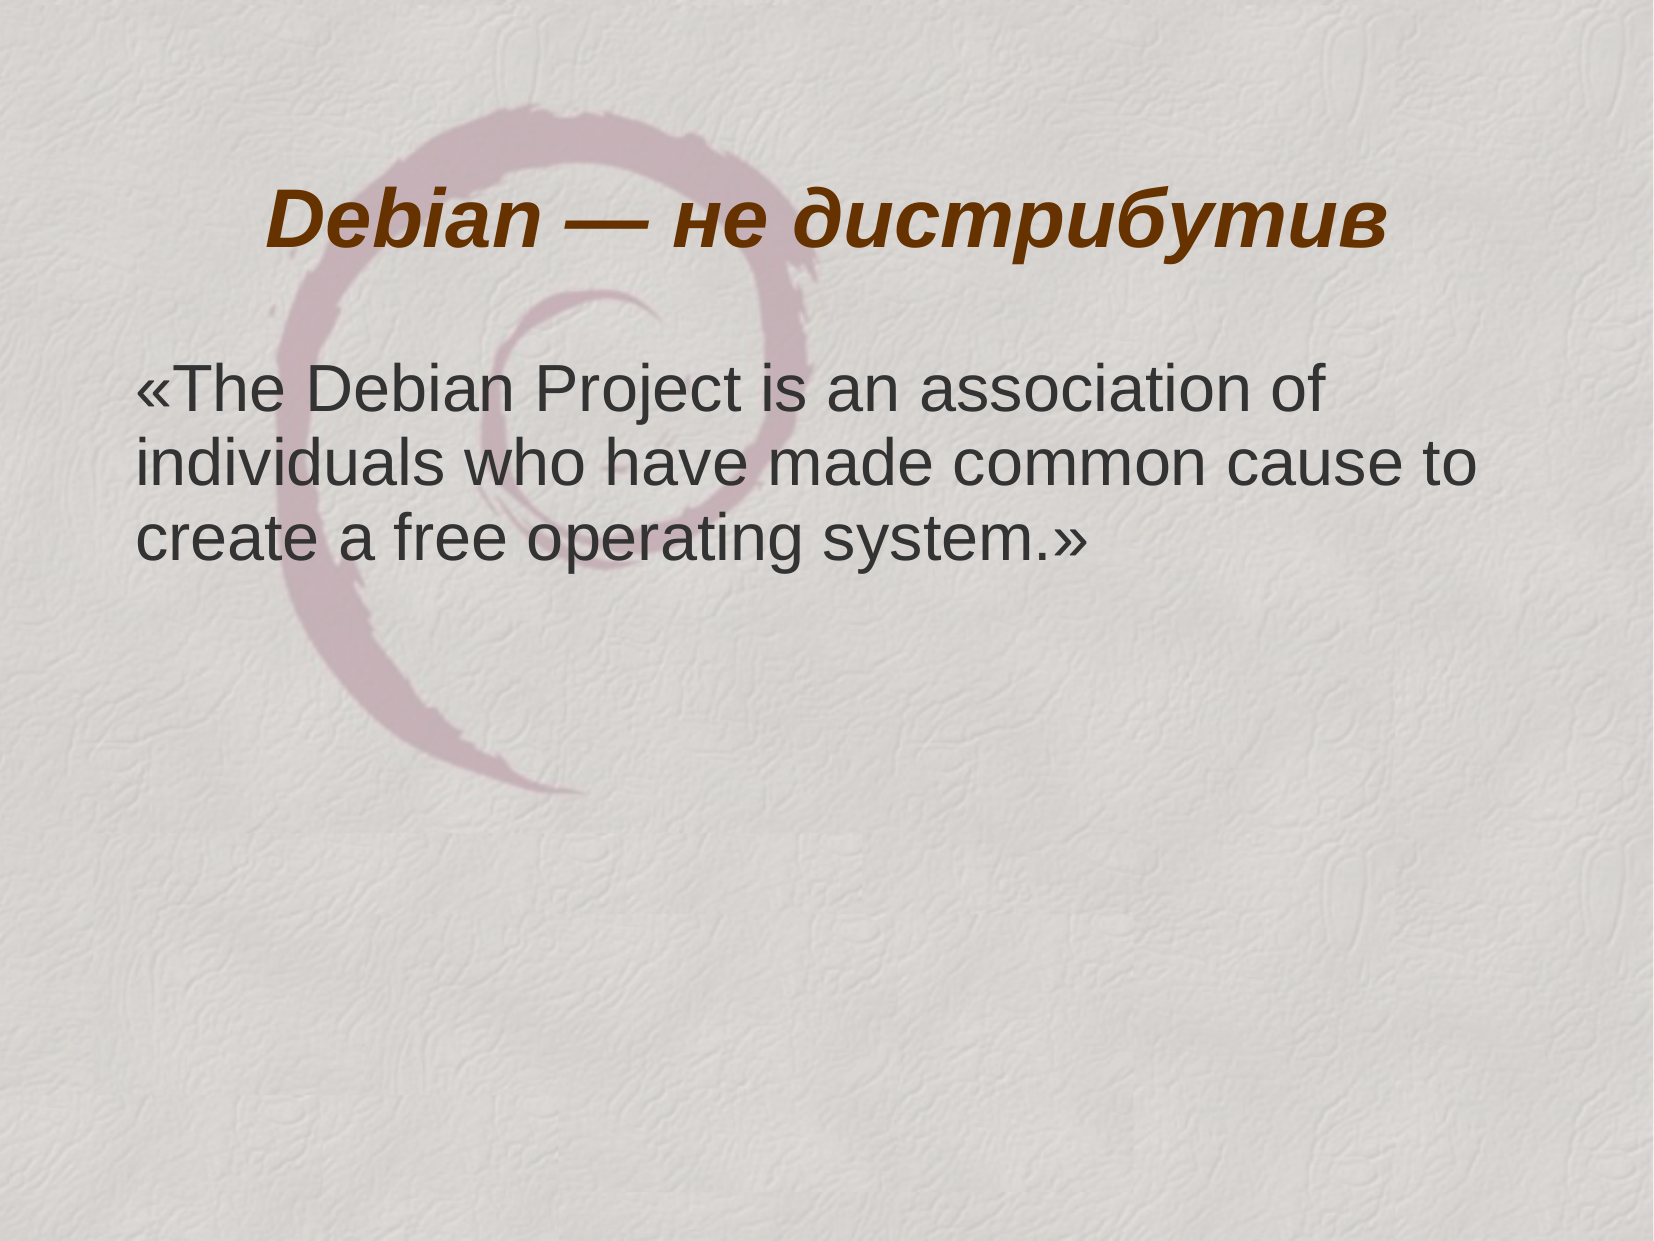

# Debian — не дистрибутив
«The Debian Project is an association of individuals who have made common cause to create a free operating system.»